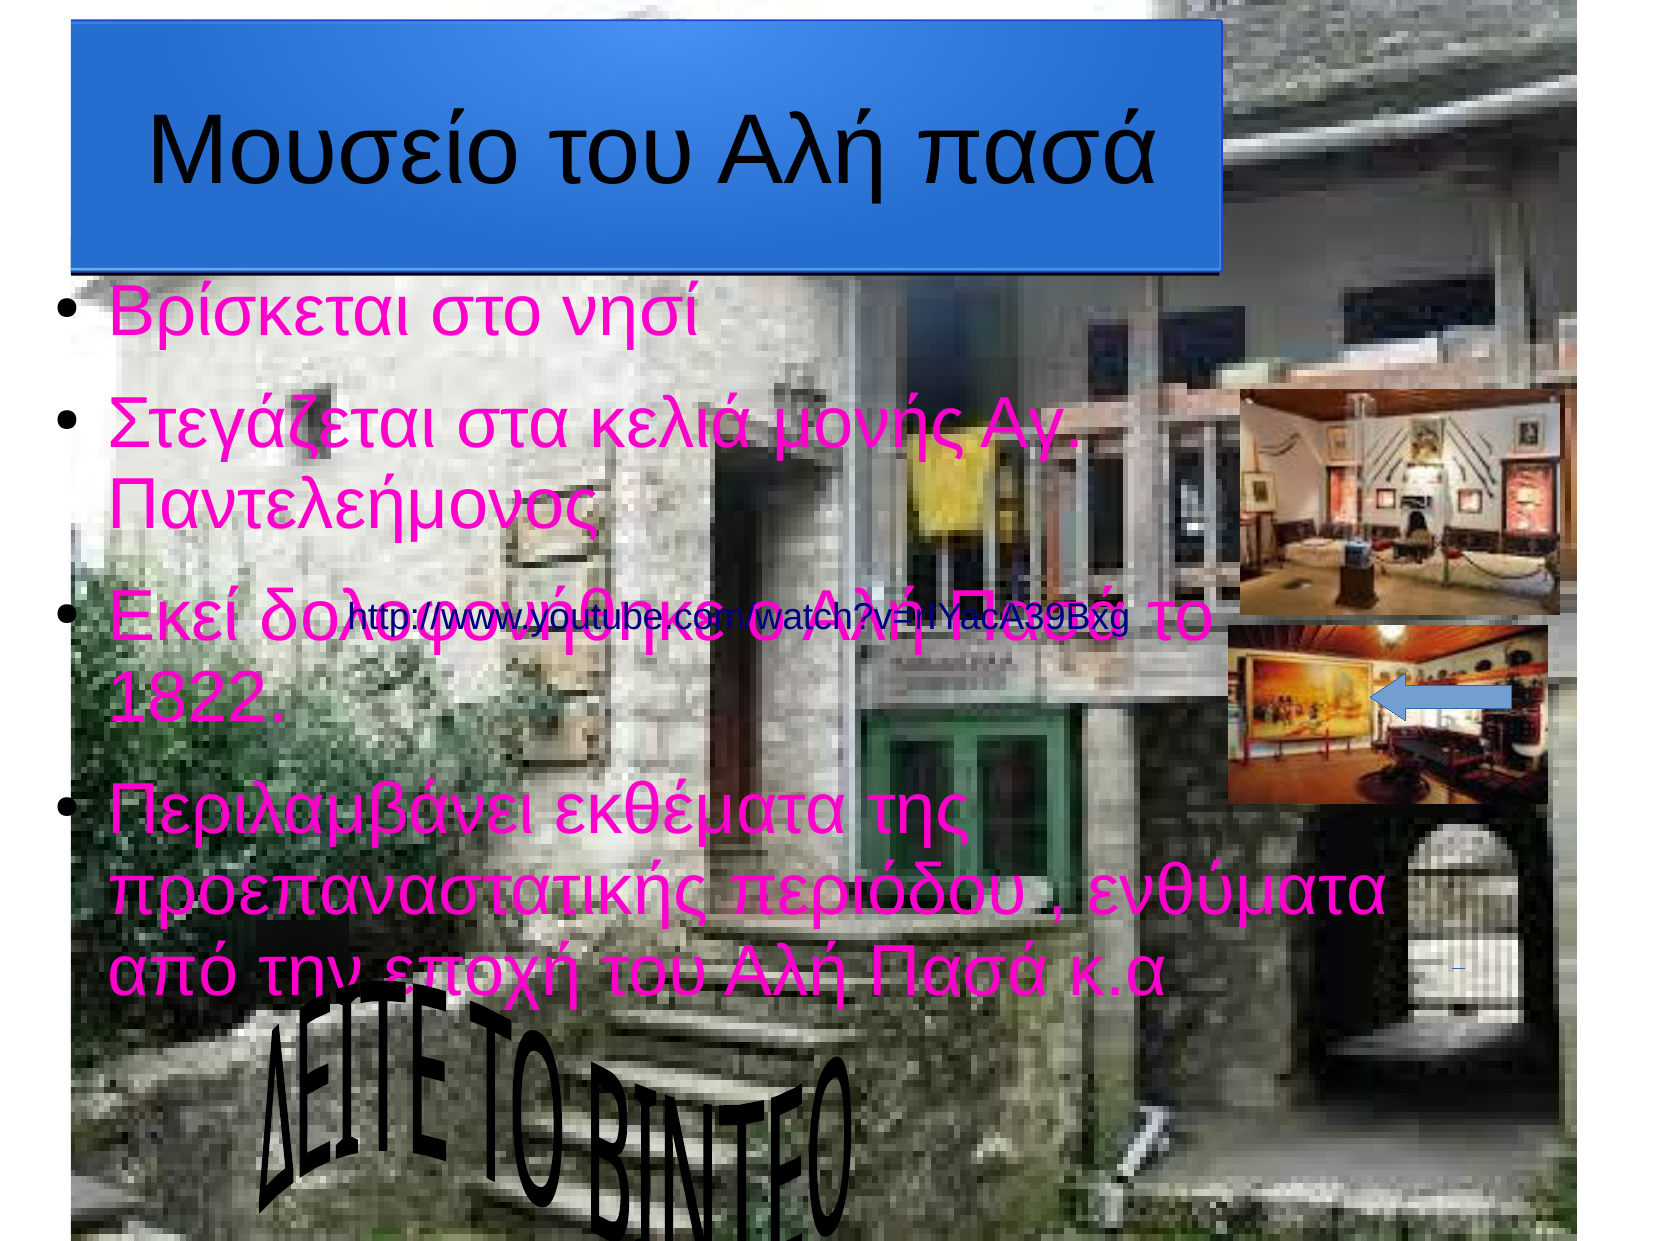

# Μουσείο του Αλή πασά
Βρίσκεται στο νησί
Στεγάζεται στα κελιά μονής Αγ. Παντελεήμονος
Εκεί δολοφονήθηκε ο Αλή Πασά το 1822.
Περιλαμβάνει εκθέματα της προεπαναστατικής περιόδου , ενθύματα από την εποχή του Αλή Πασά κ.α
http://www.youtube.com/watch?v=rIYacA39Bxg
ΔΕΙΤΕ ΤΟ ΒΙΝΤΕΟ